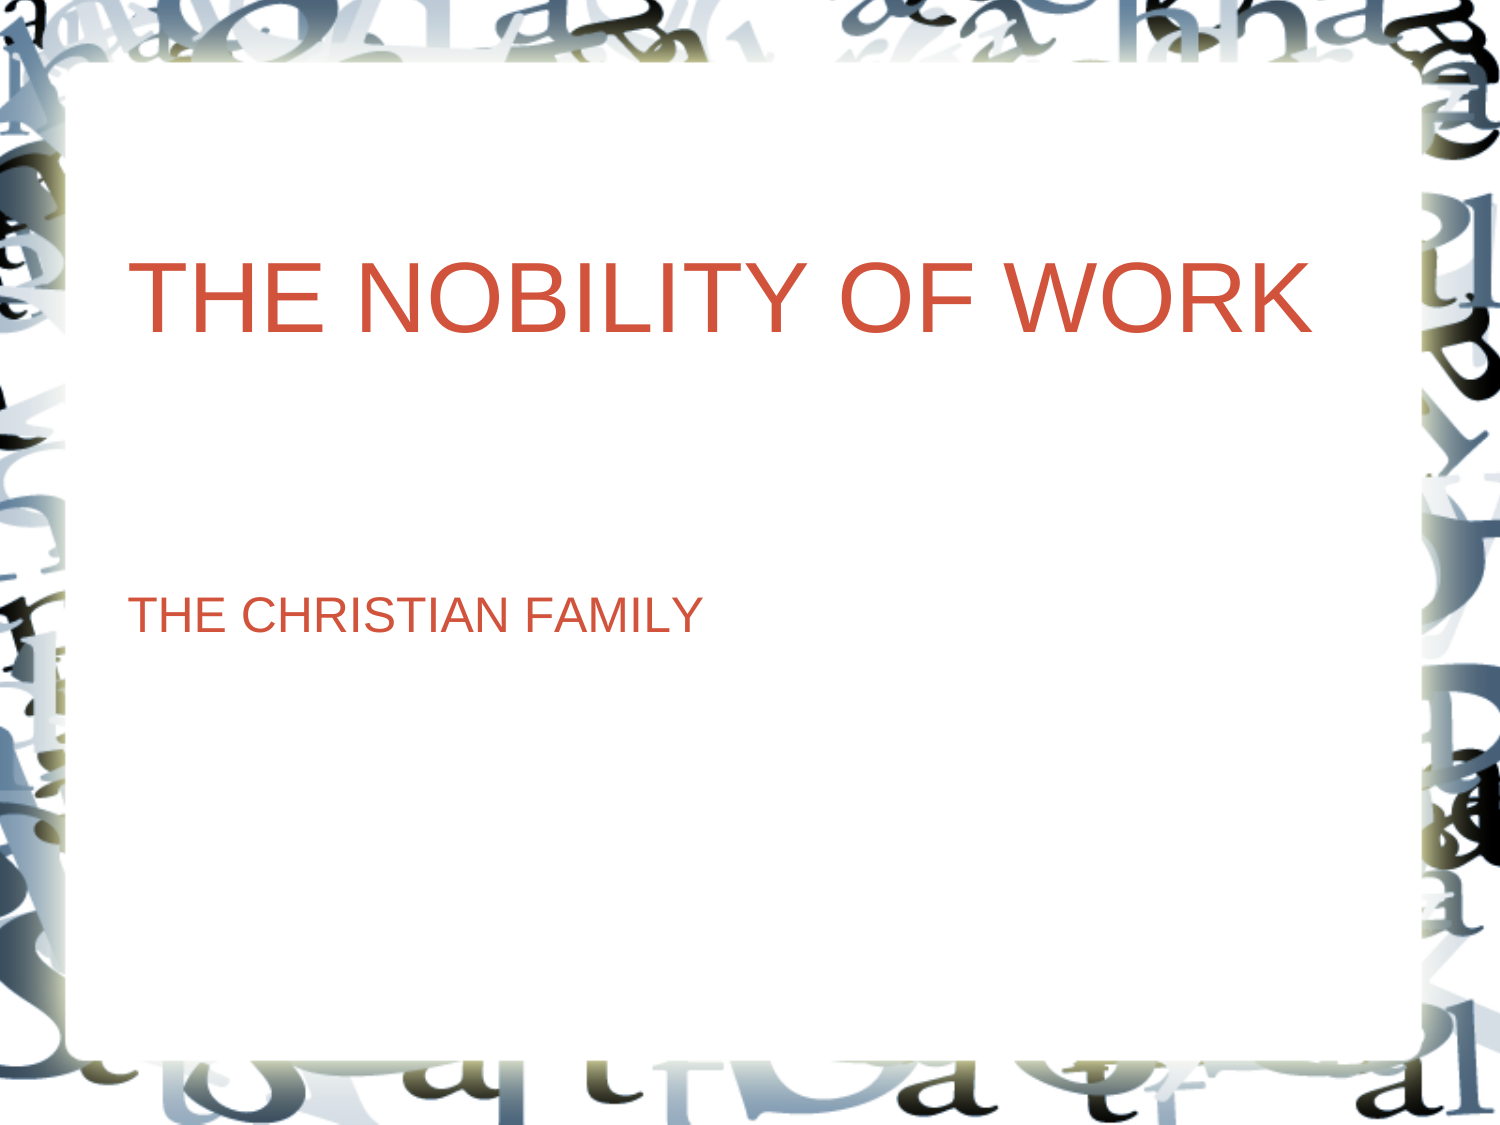

# THE NOBILITY OF WORK
THE CHRISTIAN FAMILY